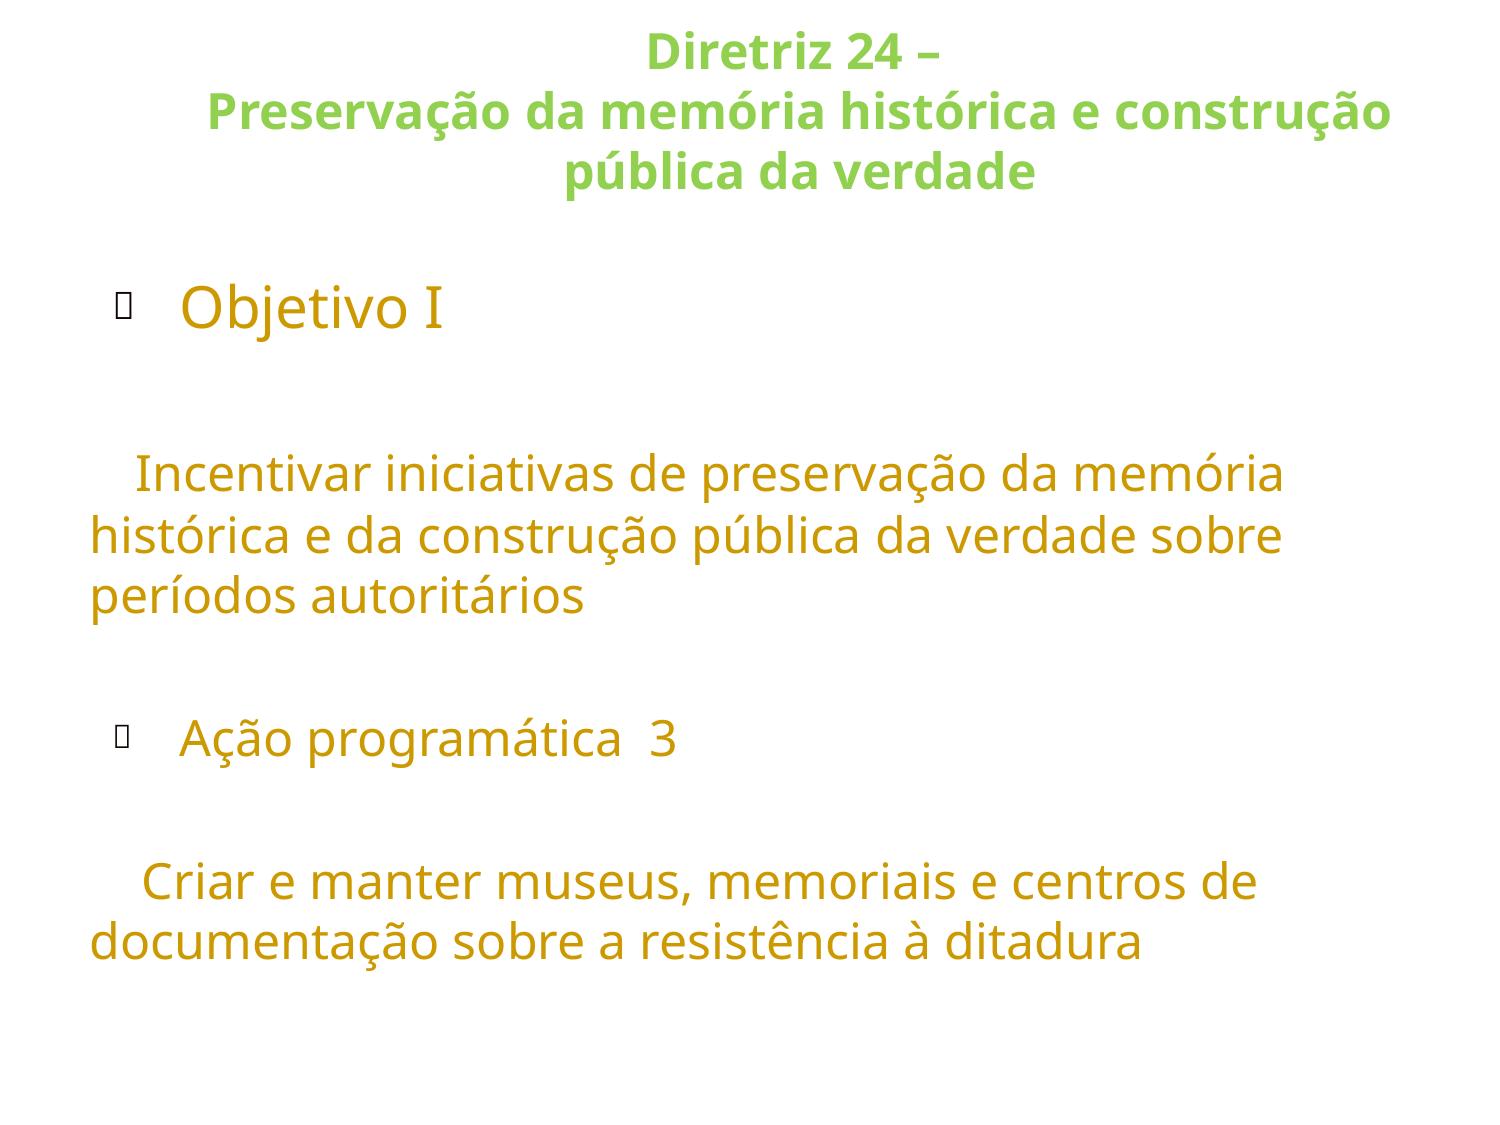

# Diretriz 24 – Preservação da memória histórica e construção pública da verdade
Objetivo I
 Incentivar iniciativas de preservação da memória histórica e da construção pública da verdade sobre períodos autoritários
Ação programática 3
 Criar e manter museus, memoriais e centros de documentação sobre a resistência à ditadura